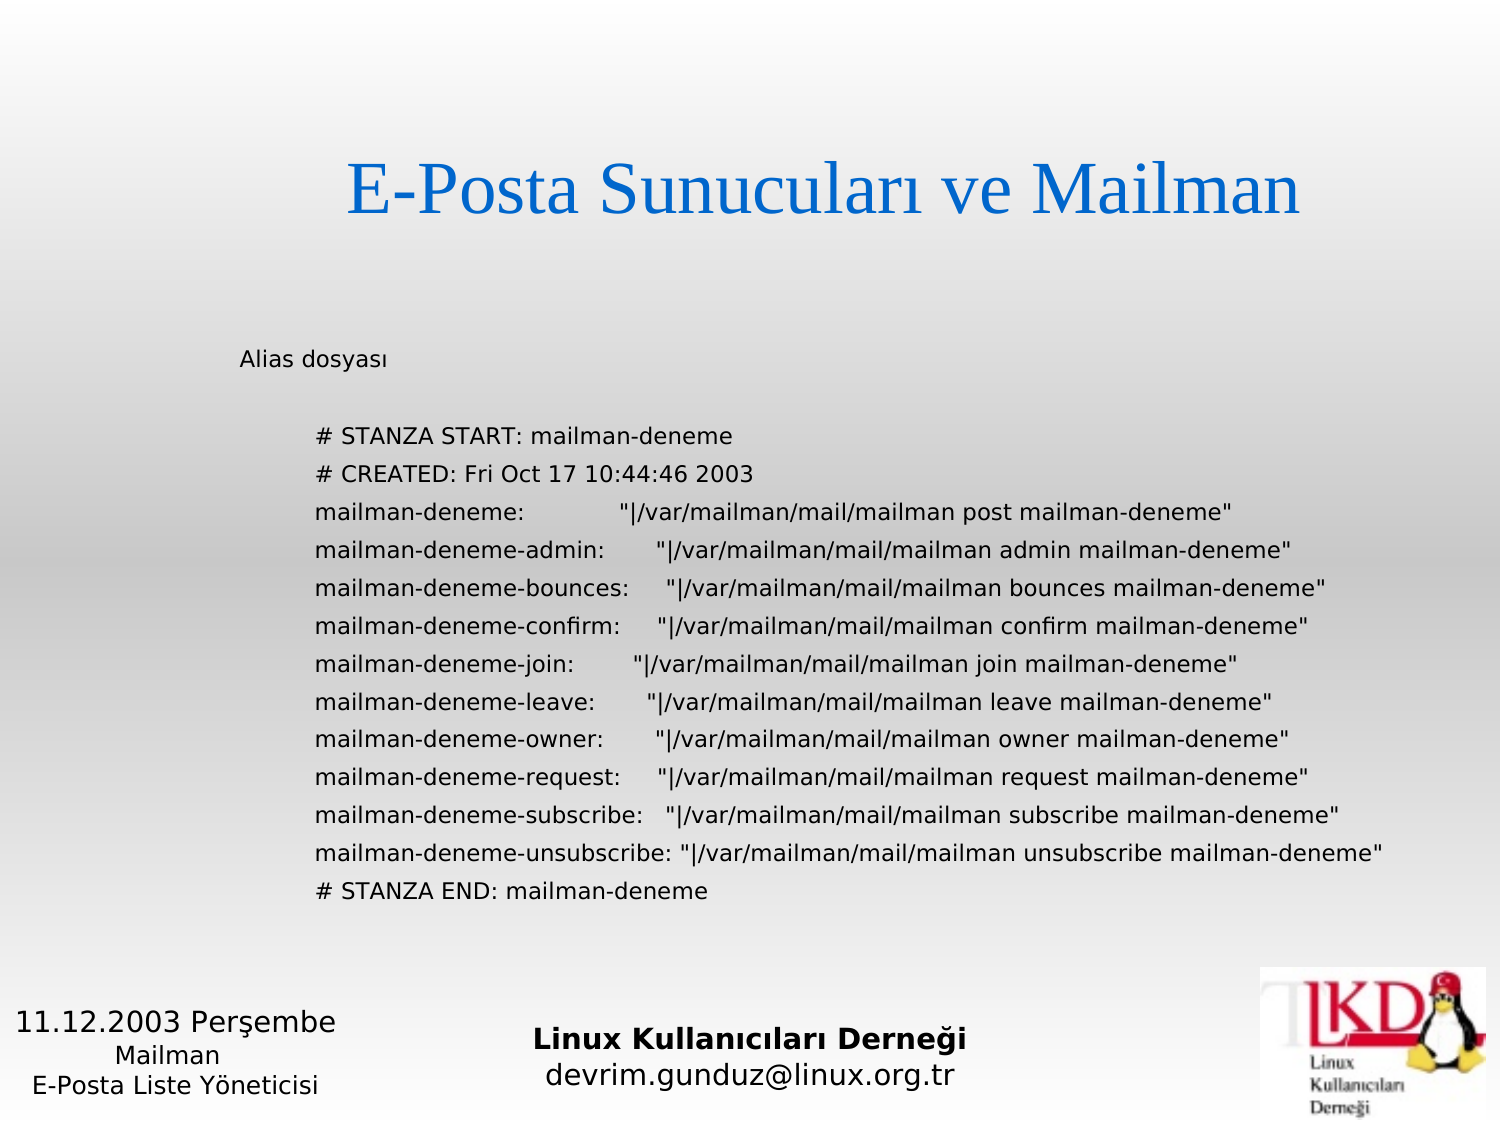

# E-Posta Sunucuları ve Mailman
Alias dosyası
# STANZA START: mailman-deneme
# CREATED: Fri Oct 17 10:44:46 2003
mailman-deneme: "|/var/mailman/mail/mailman post mailman-deneme"
mailman-deneme-admin: "|/var/mailman/mail/mailman admin mailman-deneme"
mailman-deneme-bounces: "|/var/mailman/mail/mailman bounces mailman-deneme"
mailman-deneme-confirm: "|/var/mailman/mail/mailman confirm mailman-deneme"
mailman-deneme-join: "|/var/mailman/mail/mailman join mailman-deneme"
mailman-deneme-leave: "|/var/mailman/mail/mailman leave mailman-deneme"
mailman-deneme-owner: "|/var/mailman/mail/mailman owner mailman-deneme"
mailman-deneme-request: "|/var/mailman/mail/mailman request mailman-deneme"
mailman-deneme-subscribe: "|/var/mailman/mail/mailman subscribe mailman-deneme"
mailman-deneme-unsubscribe: "|/var/mailman/mail/mailman unsubscribe mailman-deneme"
# STANZA END: mailman-deneme